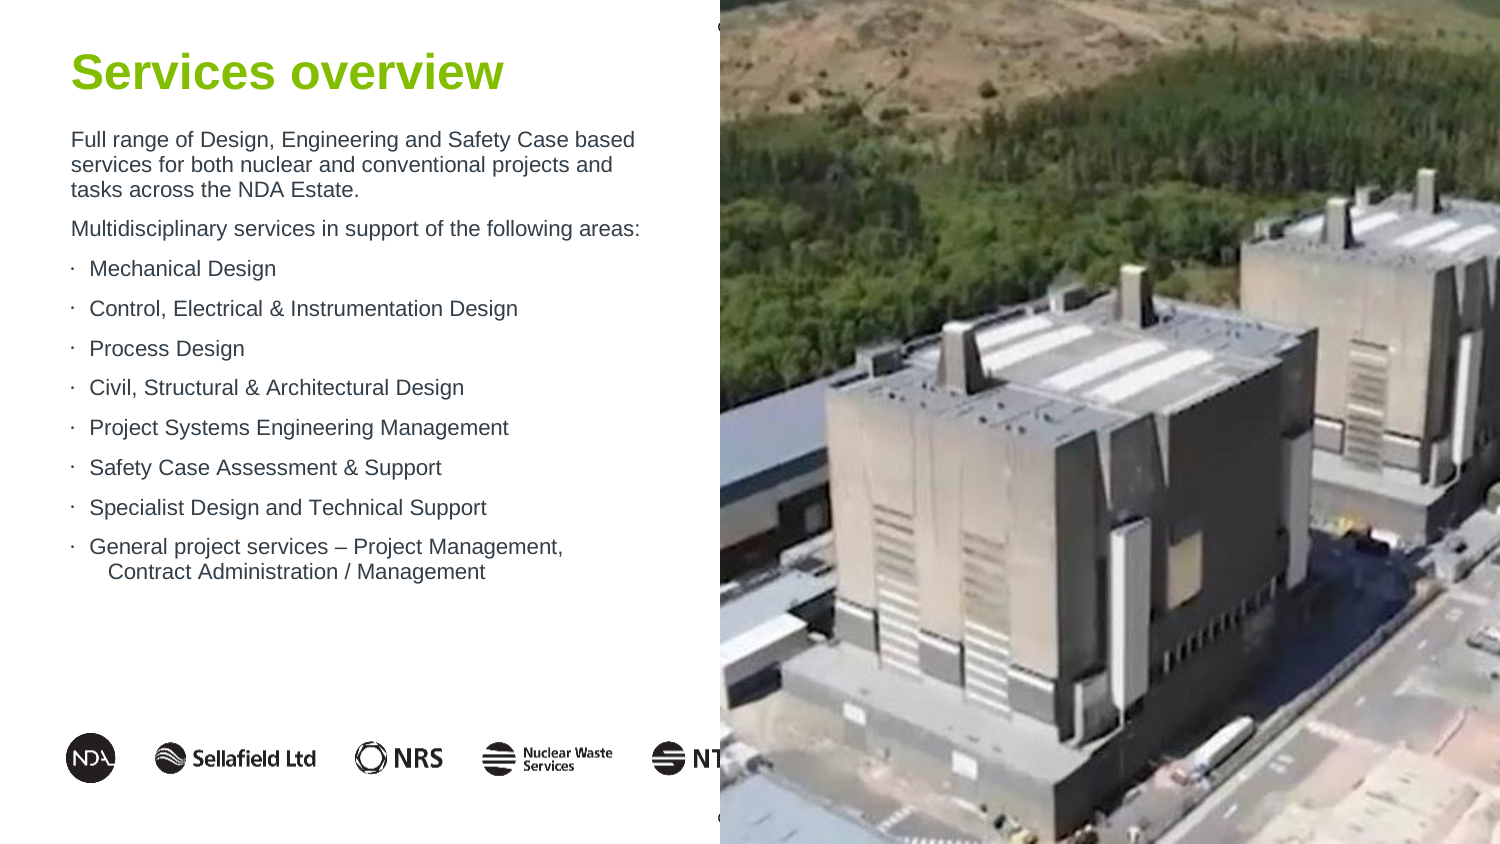

# Services overview
Full range of Design, Engineering and Safety Case based services for both nuclear and conventional projects and tasks across the NDA Estate.
Multidisciplinary services in support of the following areas:
Mechanical Design
Control, Electrical & Instrumentation Design
Process Design
Civil, Structural & Architectural Design
Project Systems Engineering Management
Safety Case Assessment & Support
Specialist Design and Technical Support
General project services – Project Management, Contract Administration / Management